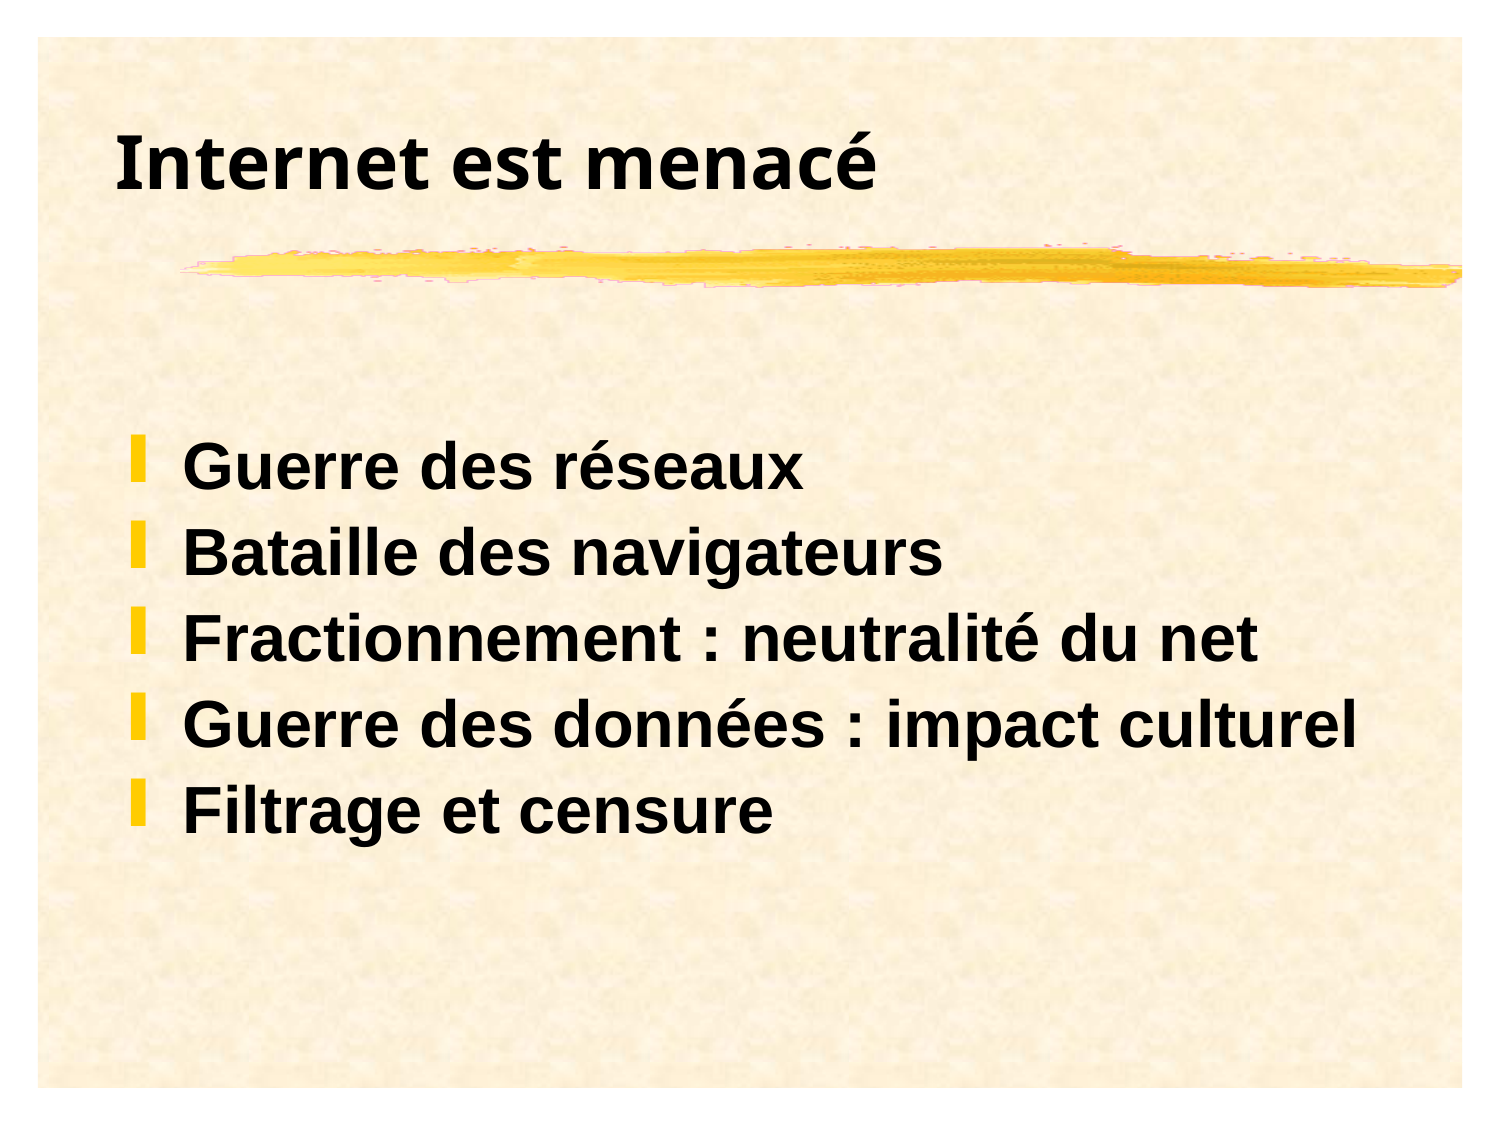

# Internet est menacé
Guerre des réseaux
Bataille des navigateurs
Fractionnement : neutralité du net
Guerre des données : impact culturel
Filtrage et censure